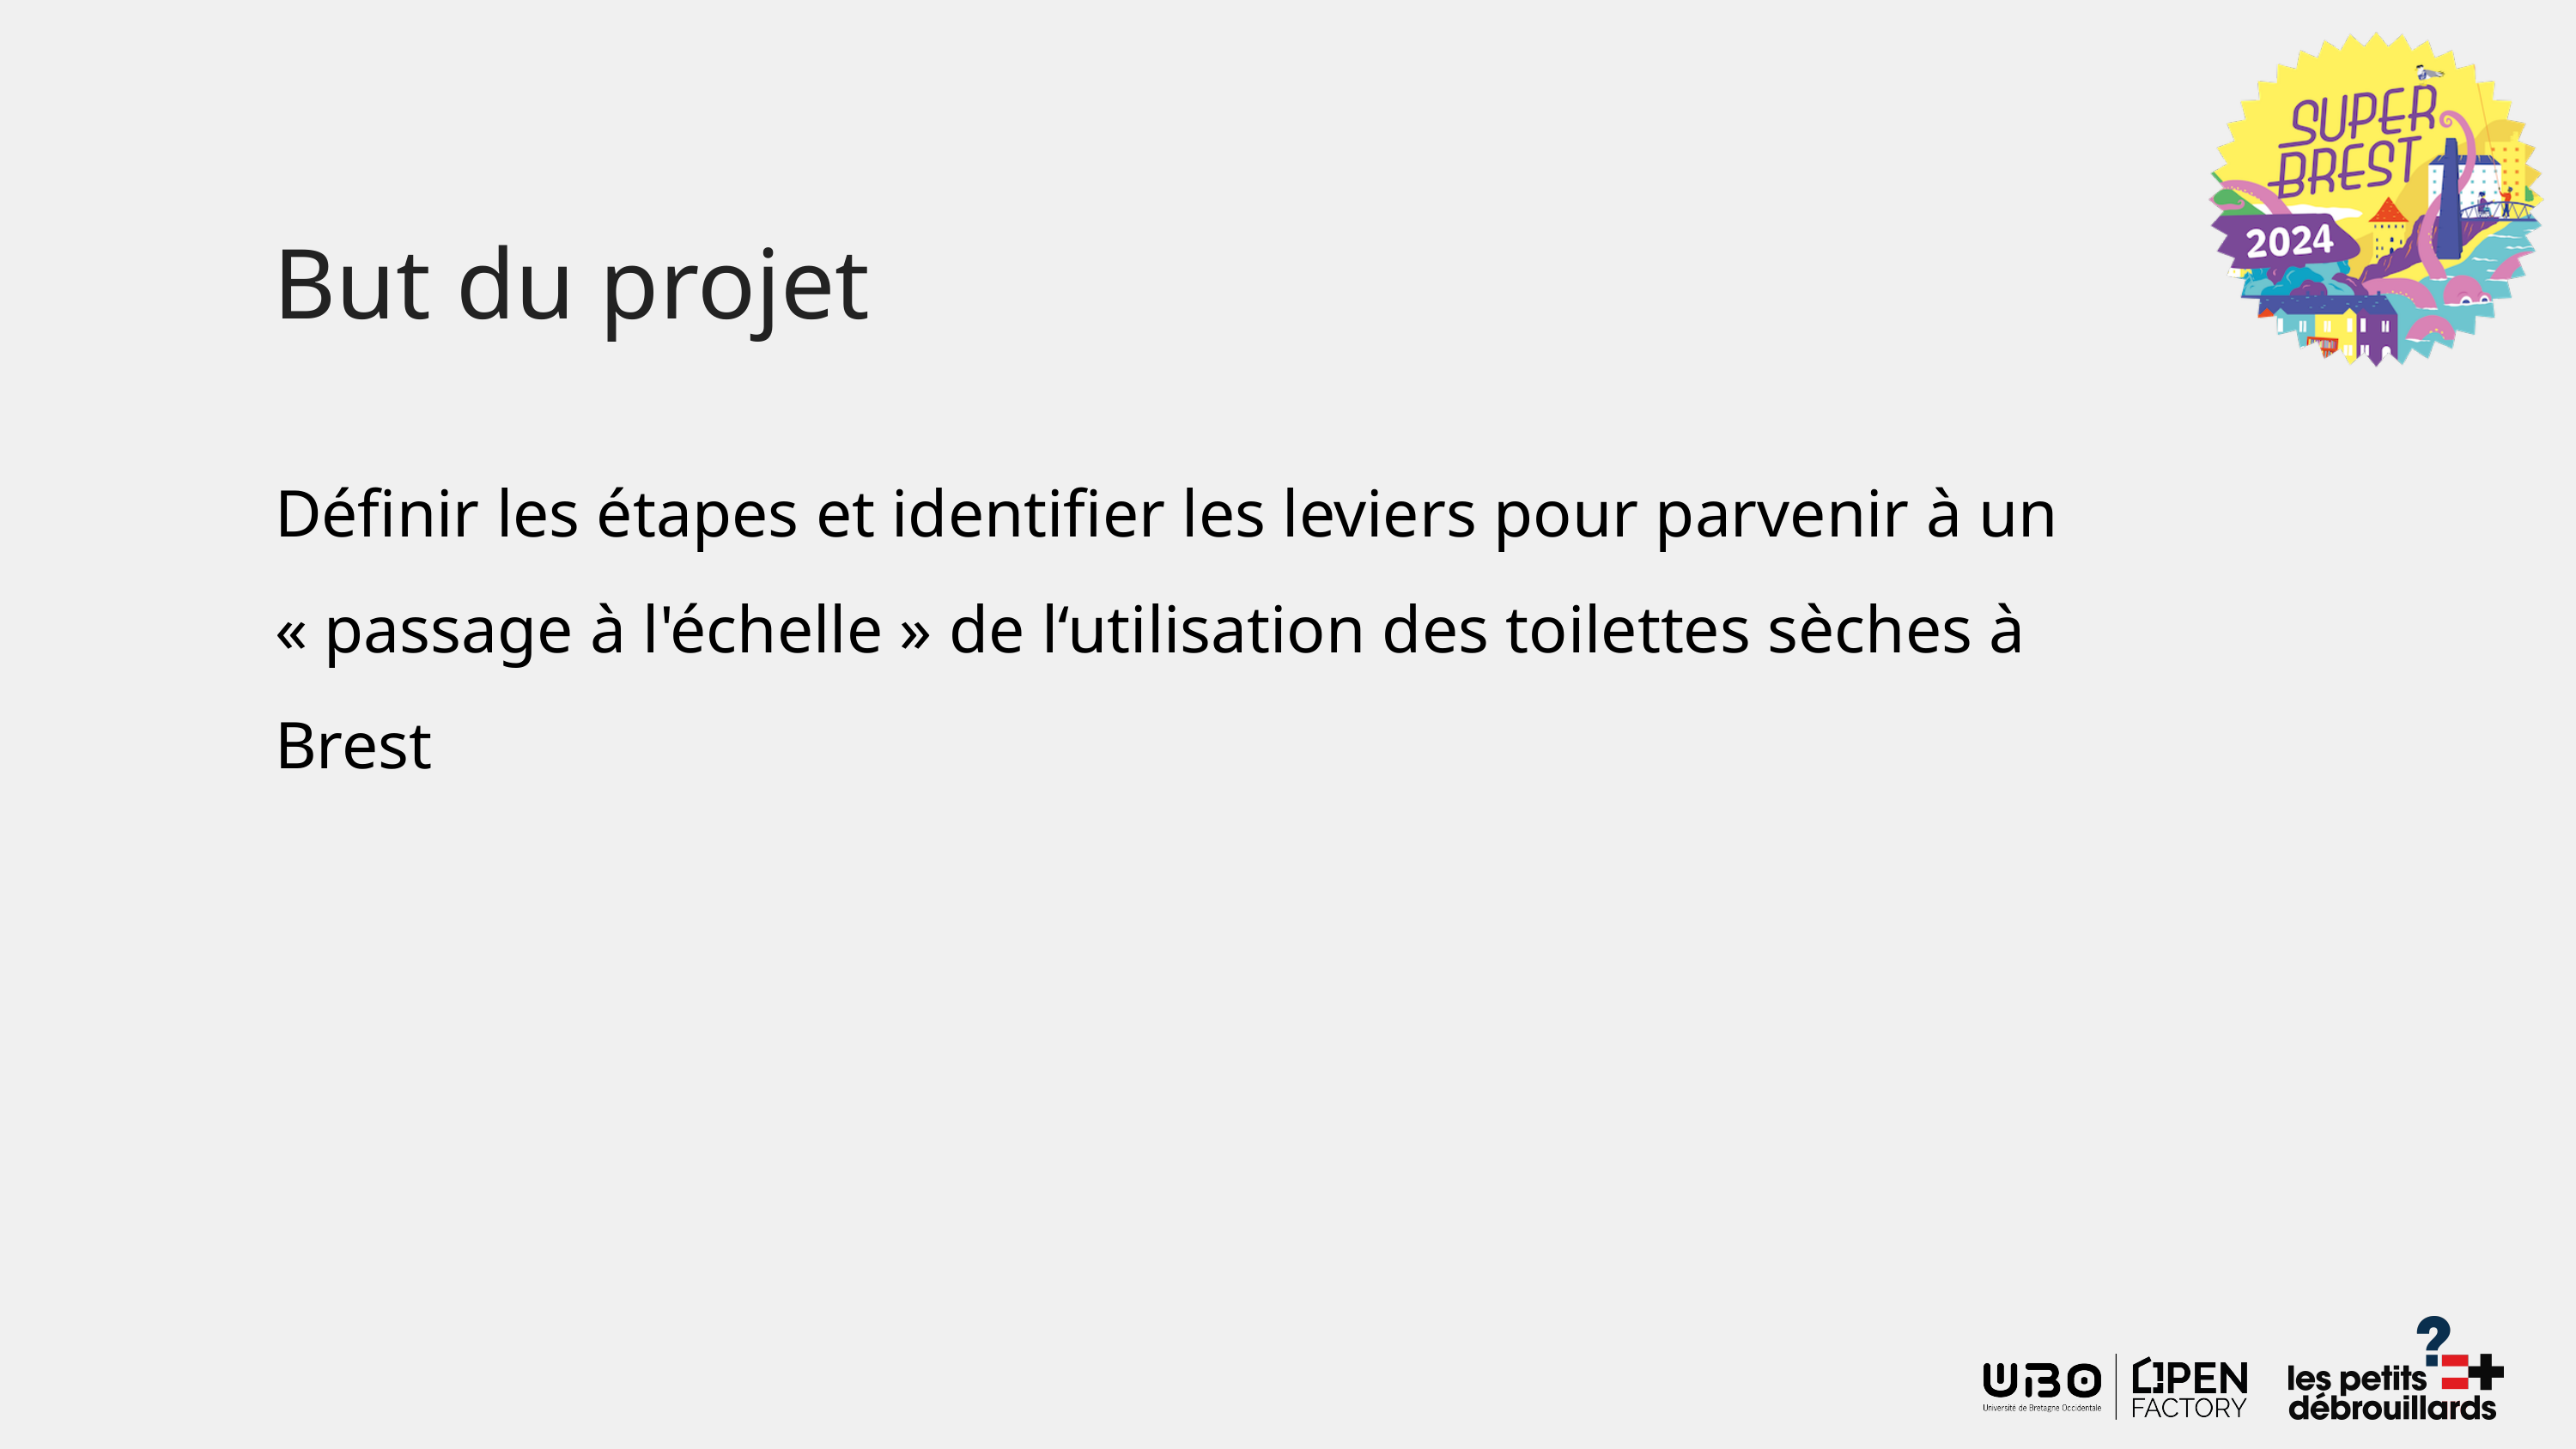

# But du projet
Définir les étapes et identifier les leviers pour parvenir à un « passage à l'échelle » de l‘utilisation des toilettes sèches à Brest